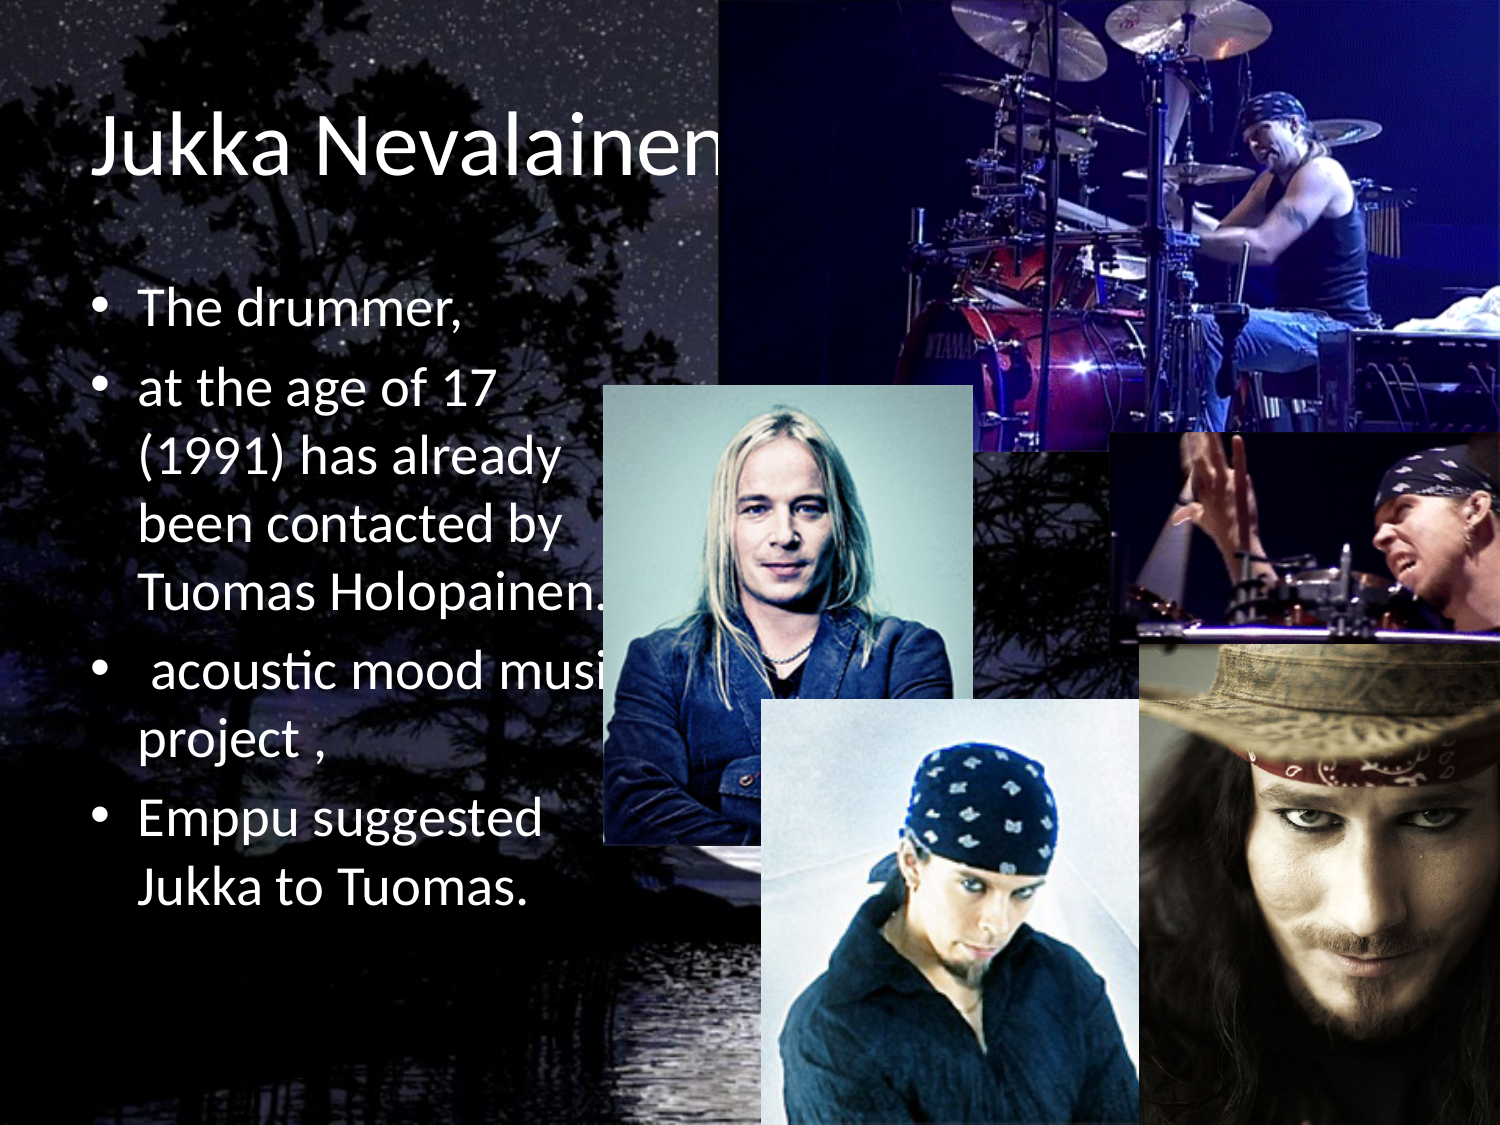

# Jukka Nevalainen
The drummer,
at the age of 17 (1991) has already been contacted by Tuomas Holopainen.,
 acoustic mood music project ,
Emppu suggested Jukka to Tuomas.